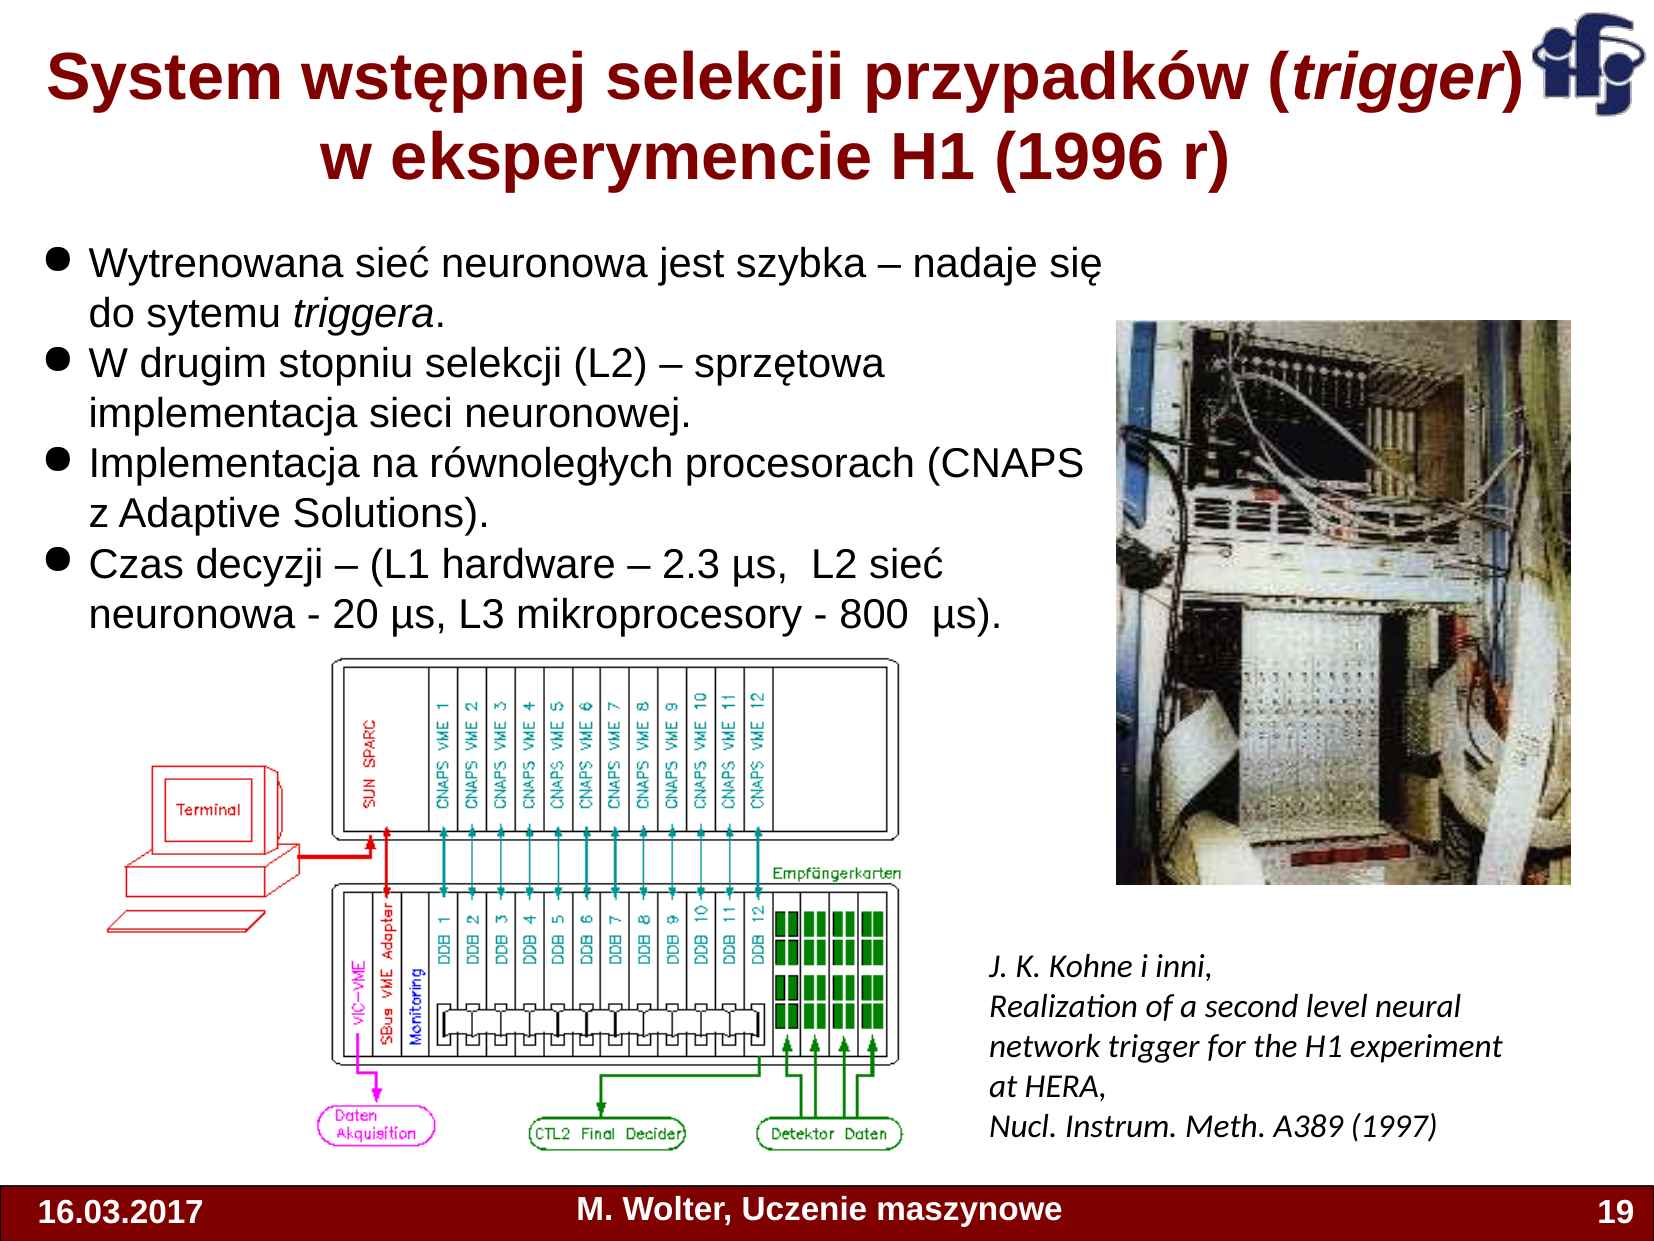

# System wstępnej selekcji przypadków (trigger) w eksperymencie H1 (1996 r)
Wytrenowana sieć neuronowa jest szybka – nadaje się do sytemu triggera.
W drugim stopniu selekcji (L2) – sprzętowa implementacja sieci neuronowej.
Implementacja na równoległych procesorach (CNAPS z Adaptive Solutions).
Czas decyzji – (L1 hardware – 2.3 µs, L2 sieć neuronowa - 20 µs, L3 mikroprocesory - 800 µs).
J. K. Kohne i inni,
Realization of a second level neural
network trigger for the H1 experiment
at HERA,
Nucl. Instrum. Meth. A389 (1997)
20.12.2007
Marcin Wolter: "Metody analizy wielowymiarowej"